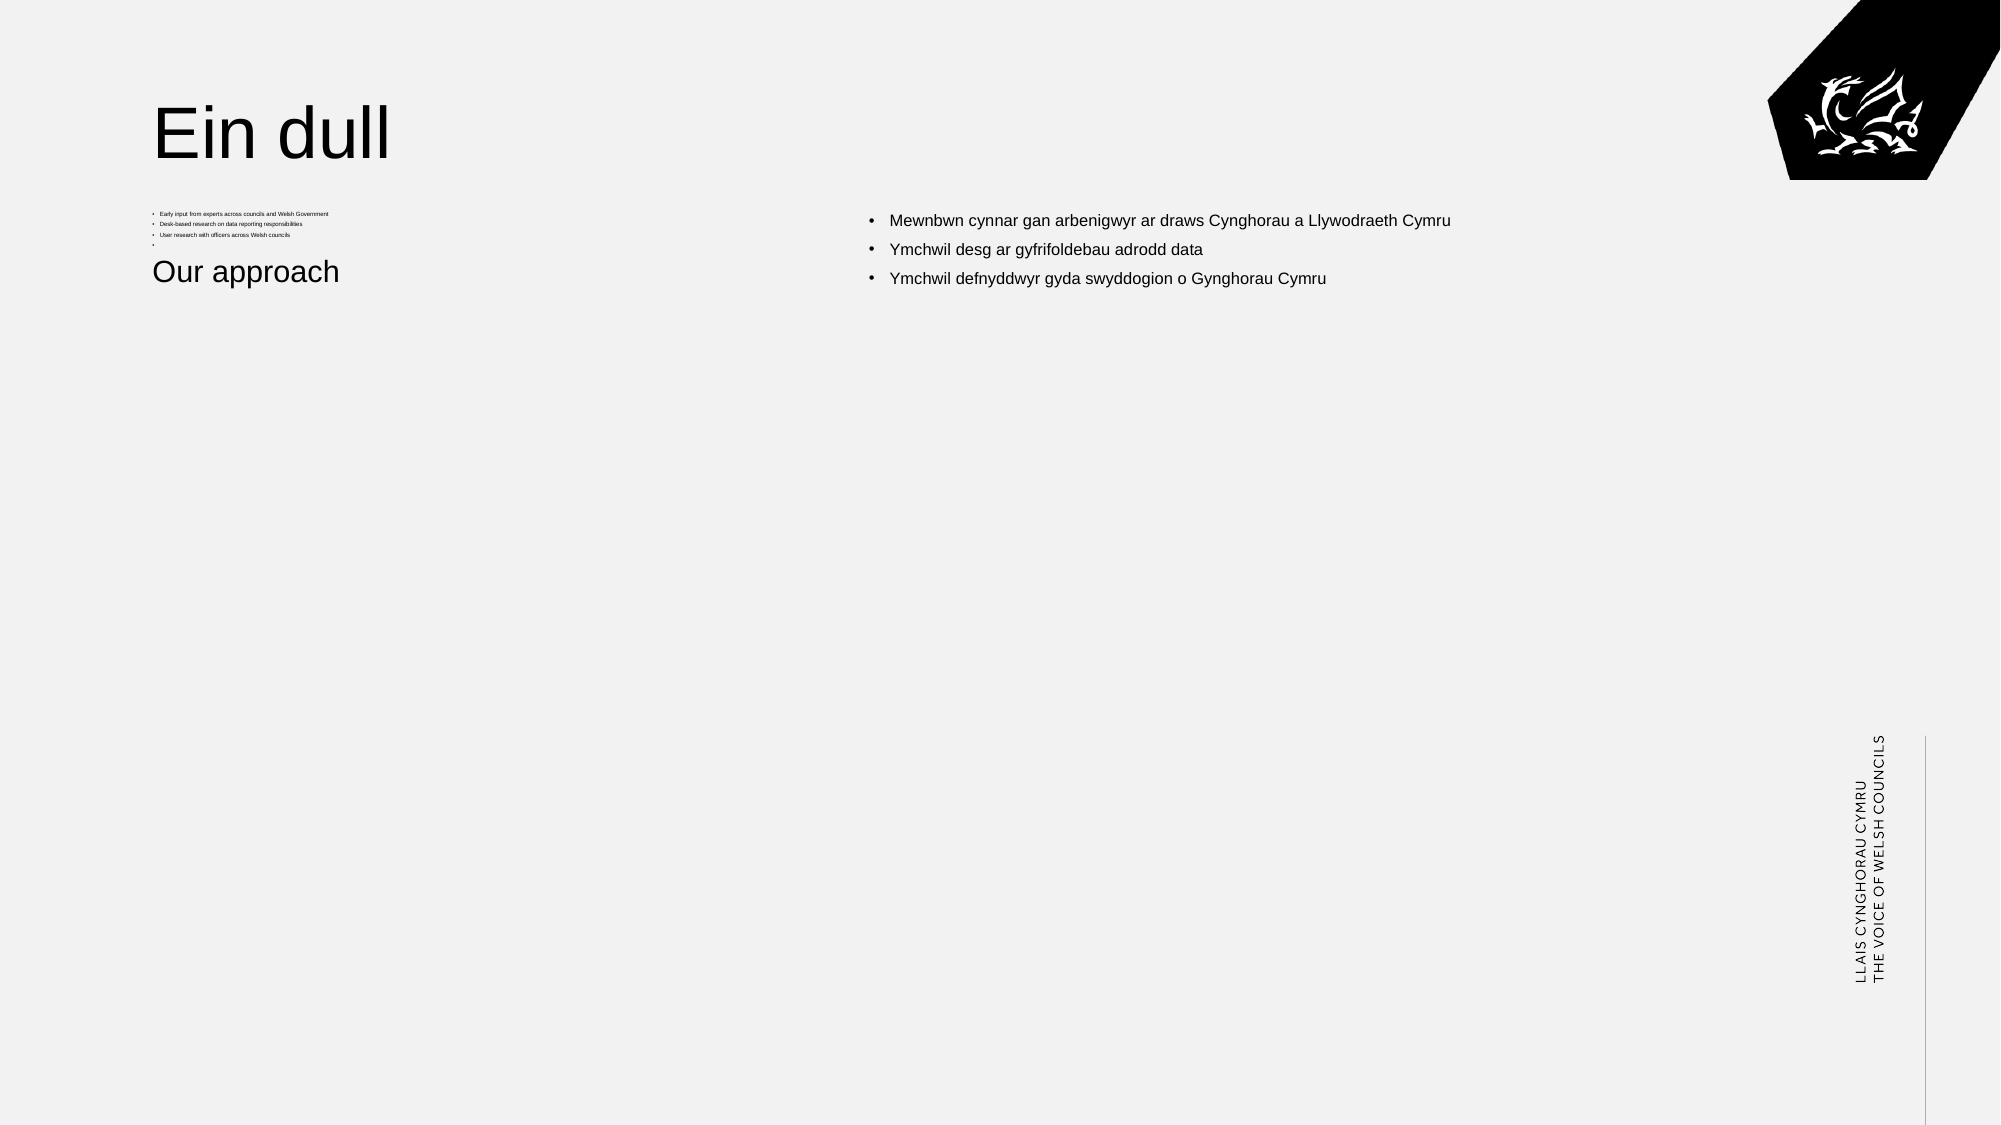

Ein dull
# Early input from experts across councils and Welsh Government
Desk-based research on data reporting responsibilities
User research with officers across Welsh councils
Mewnbwn cynnar gan arbenigwyr ar draws Cynghorau a Llywodraeth Cymru
Ymchwil desg ar gyfrifoldebau adrodd data
Ymchwil defnyddwyr gyda swyddogion o Gynghorau Cymru
Our approach